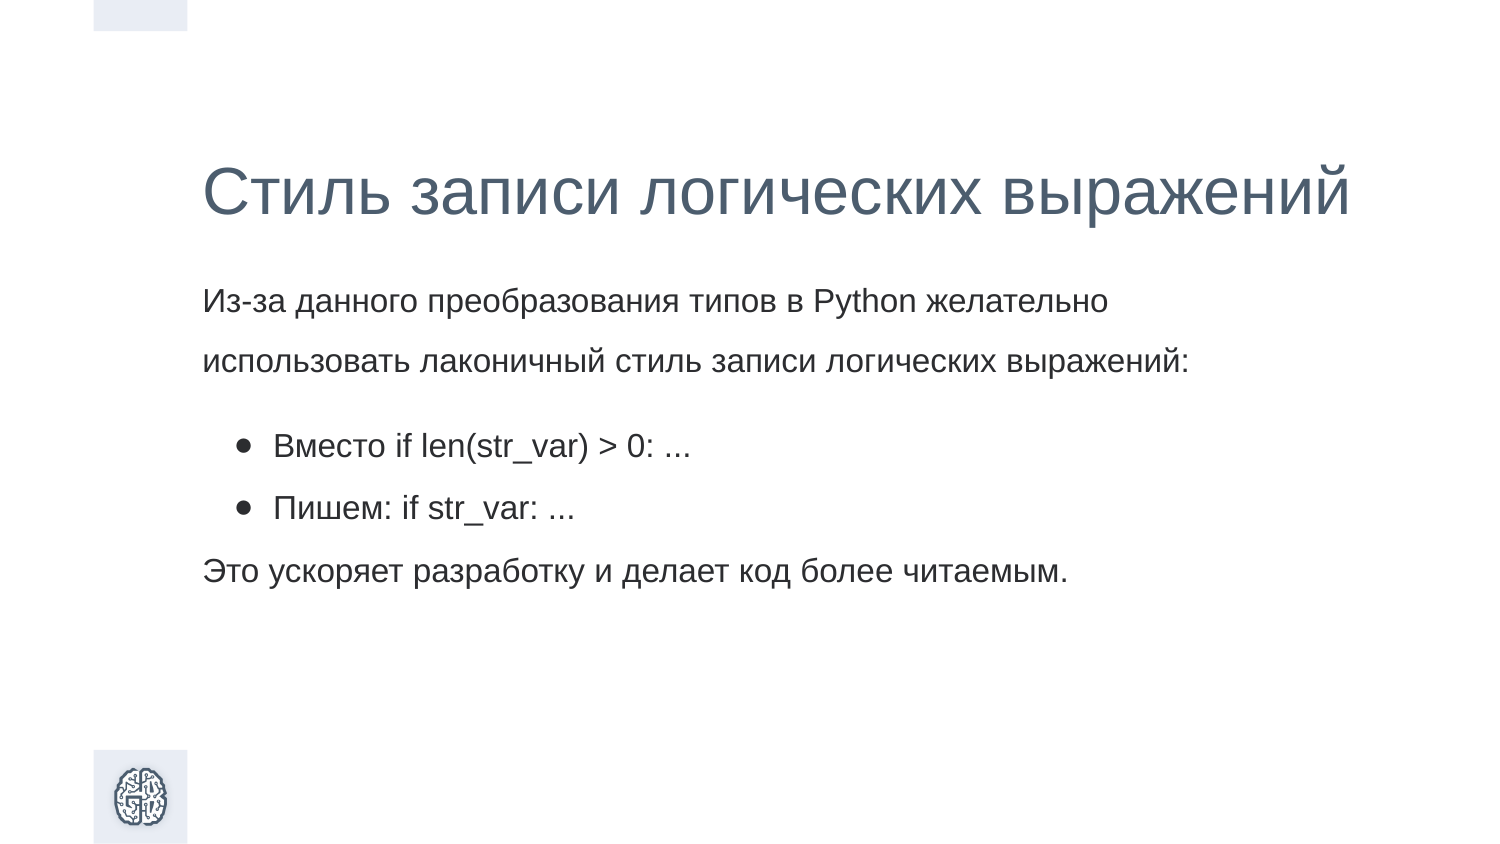

Стиль записи логических выражений
Из-за данного преобразования типов в Python желательно использовать лаконичный стиль записи логических выражений:
Вместо if len(str_var) > 0: ...
Пишем: if str_var: ...
Это ускоряет разработку и делает код более читаемым.